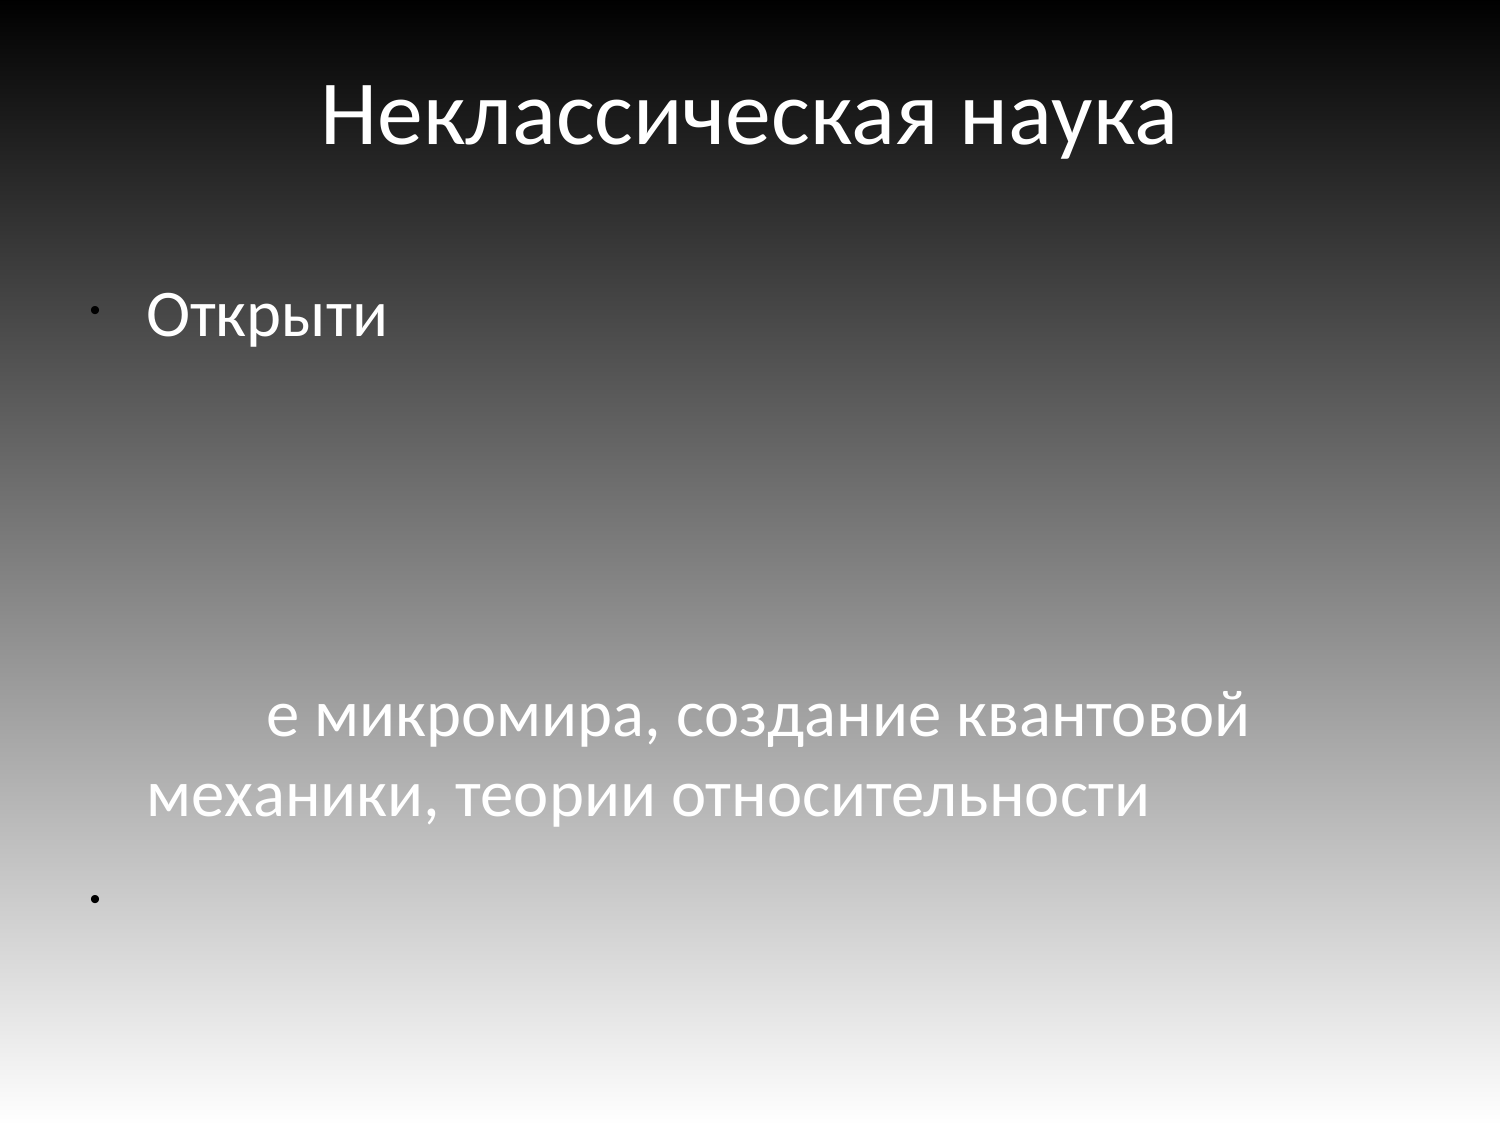

# Неклассическая наука
Открыти е микромира, создание квантовой механики, теории относительности